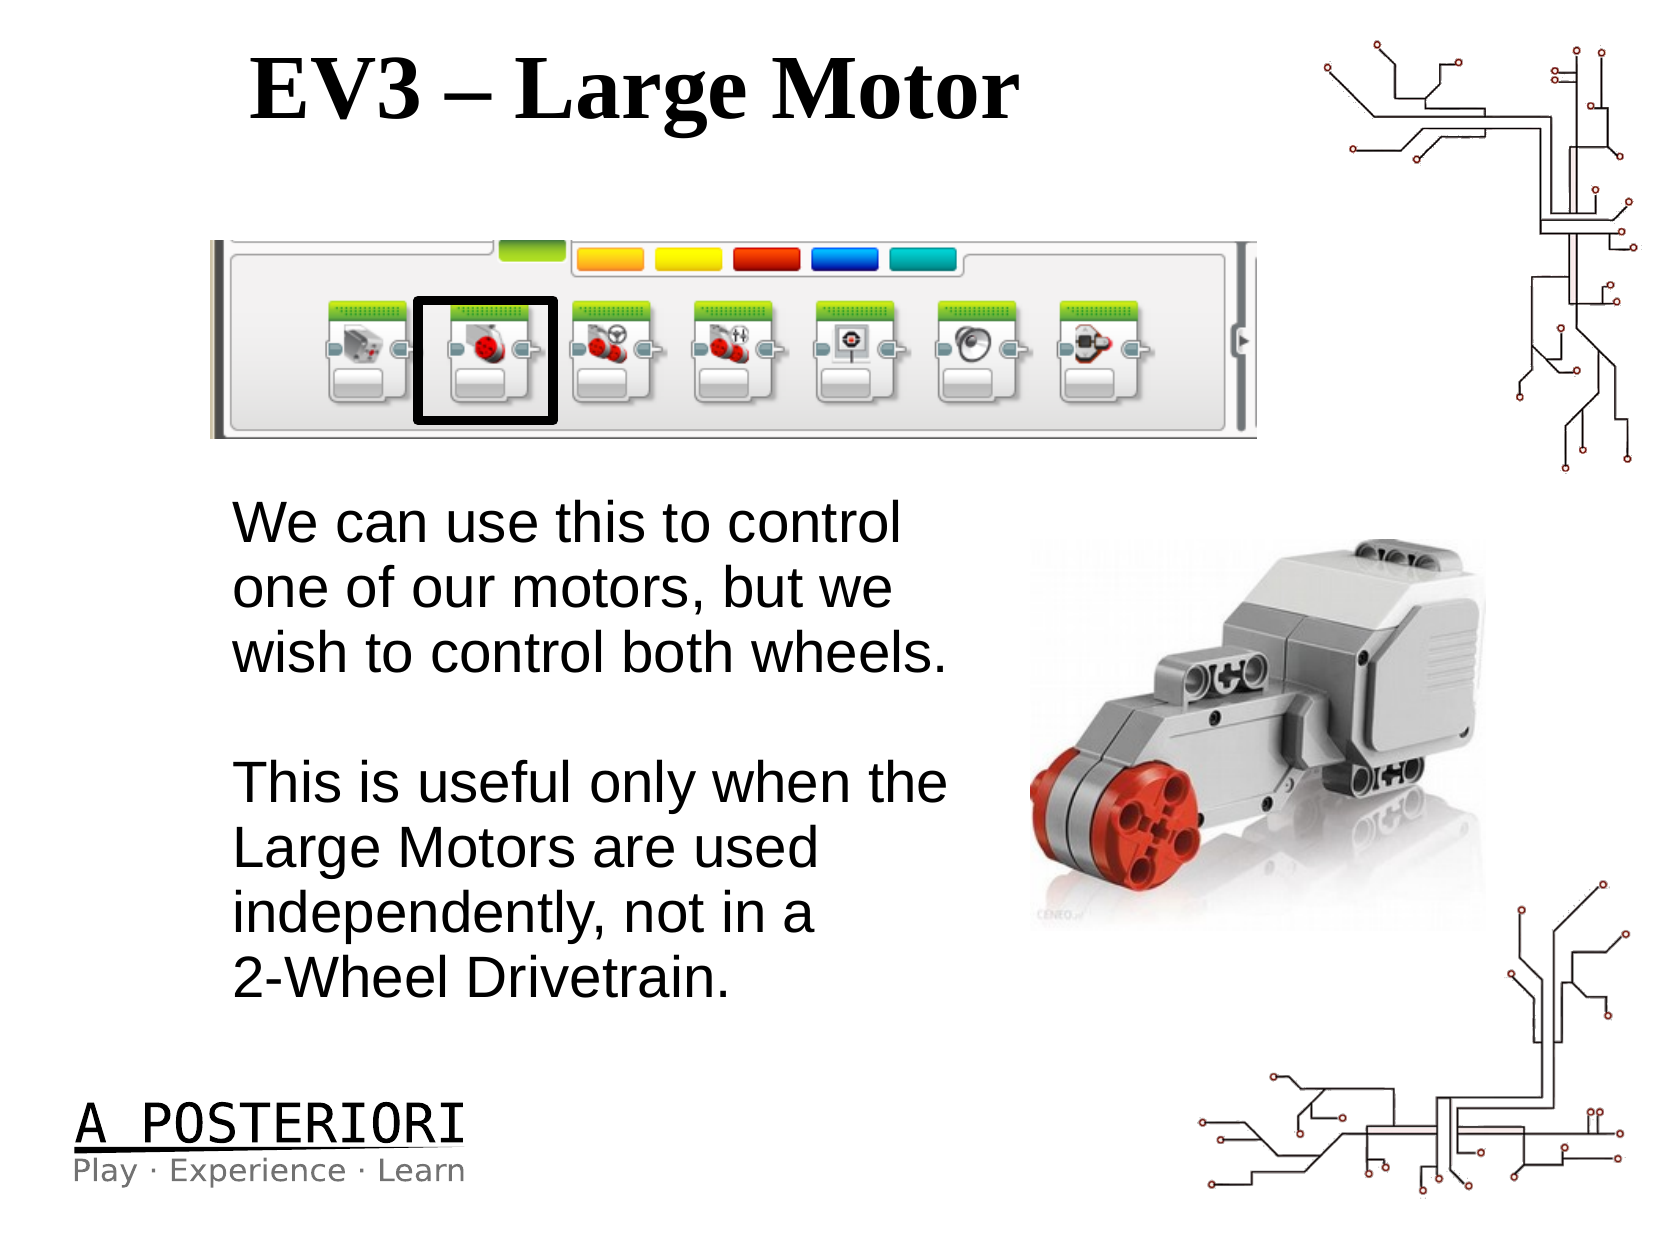

# EV3 – Large Motor
We can use this to control one of our motors, but we wish to control both wheels.
This is useful only when the Large Motors are used independently, not in a
2-Wheel Drivetrain.